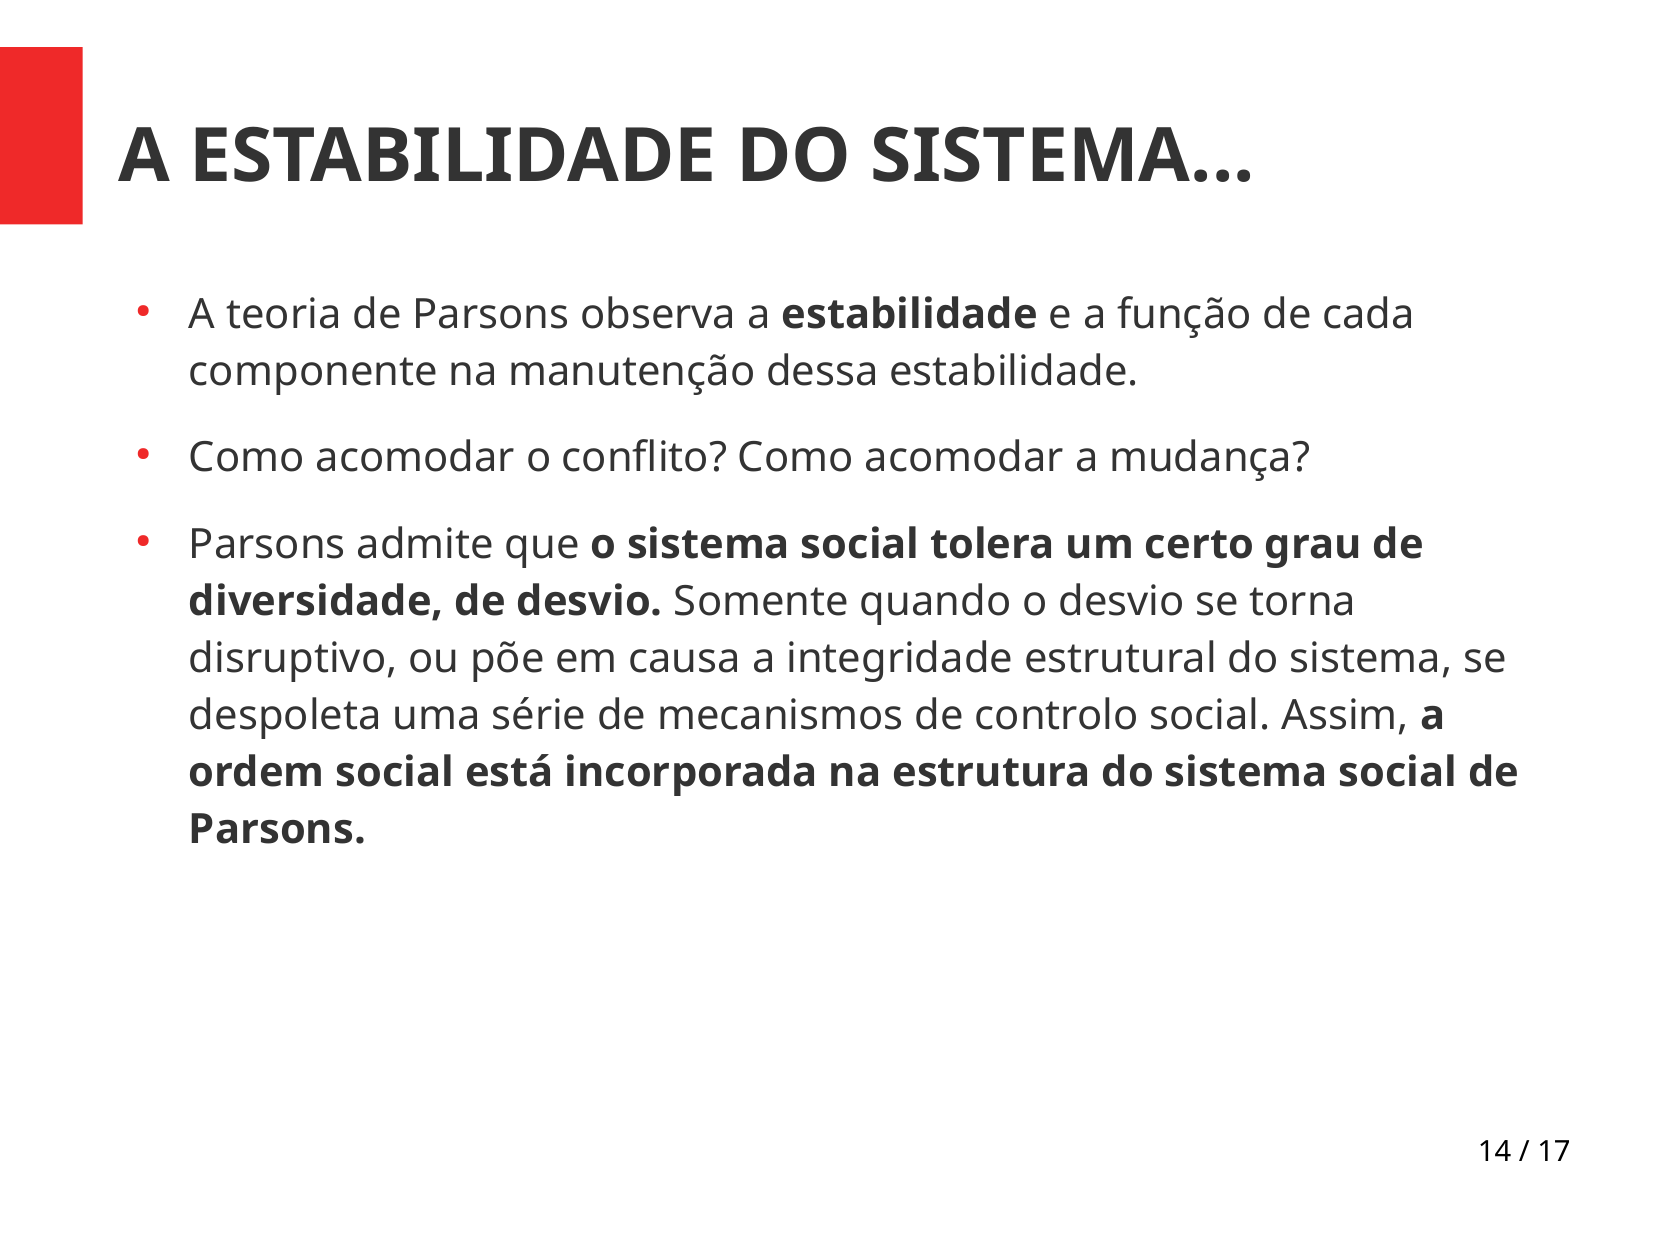

# A ESTABILIDADE DO SISTEMA...
A teoria de Parsons observa a estabilidade e a função de cada componente na manutenção dessa estabilidade.
Como acomodar o conflito? Como acomodar a mudança?
Parsons admite que o sistema social tolera um certo grau de diversidade, de desvio. Somente quando o desvio se torna disruptivo, ou põe em causa a integridade estrutural do sistema, se despoleta uma série de mecanismos de controlo social. Assim, a ordem social está incorporada na estrutura do sistema social de Parsons.
14